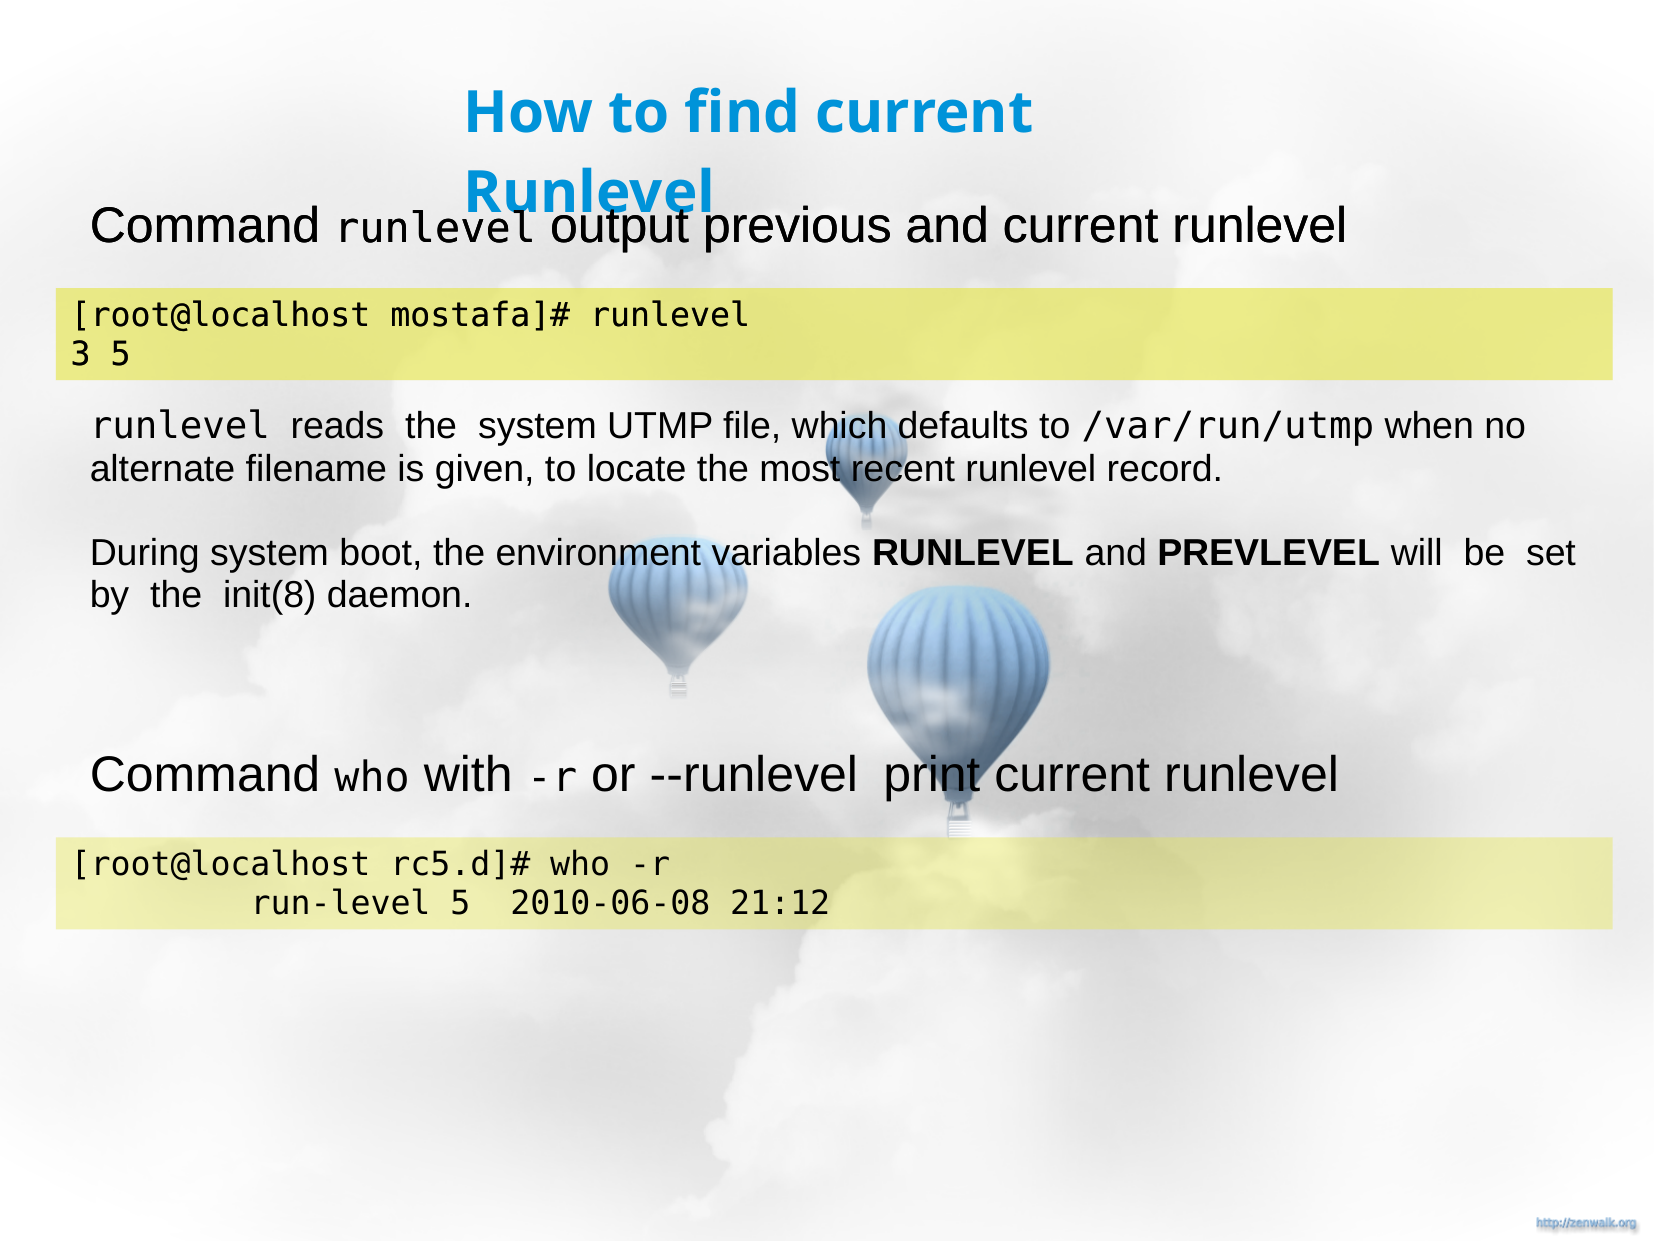

How to find current Runlevel
Command runlevel output previous and current runlevel
Command runlevel output previous and current runlevel
[root@localhost mostafa]# runlevel
3 5
[root@localhost mostafa]# runlevel
3 5
runlevel reads the system UTMP file, which defaults to /var/run/utmp when no alternate filename is given, to locate the most recent runlevel record.
During system boot, the environment variables RUNLEVEL and PREVLEVEL will be set by the init(8) daemon.
Command who with -r or --runlevel print current runlevel
[root@localhost rc5.d]# who -r
 run-level 5 2010-06-08 21:12